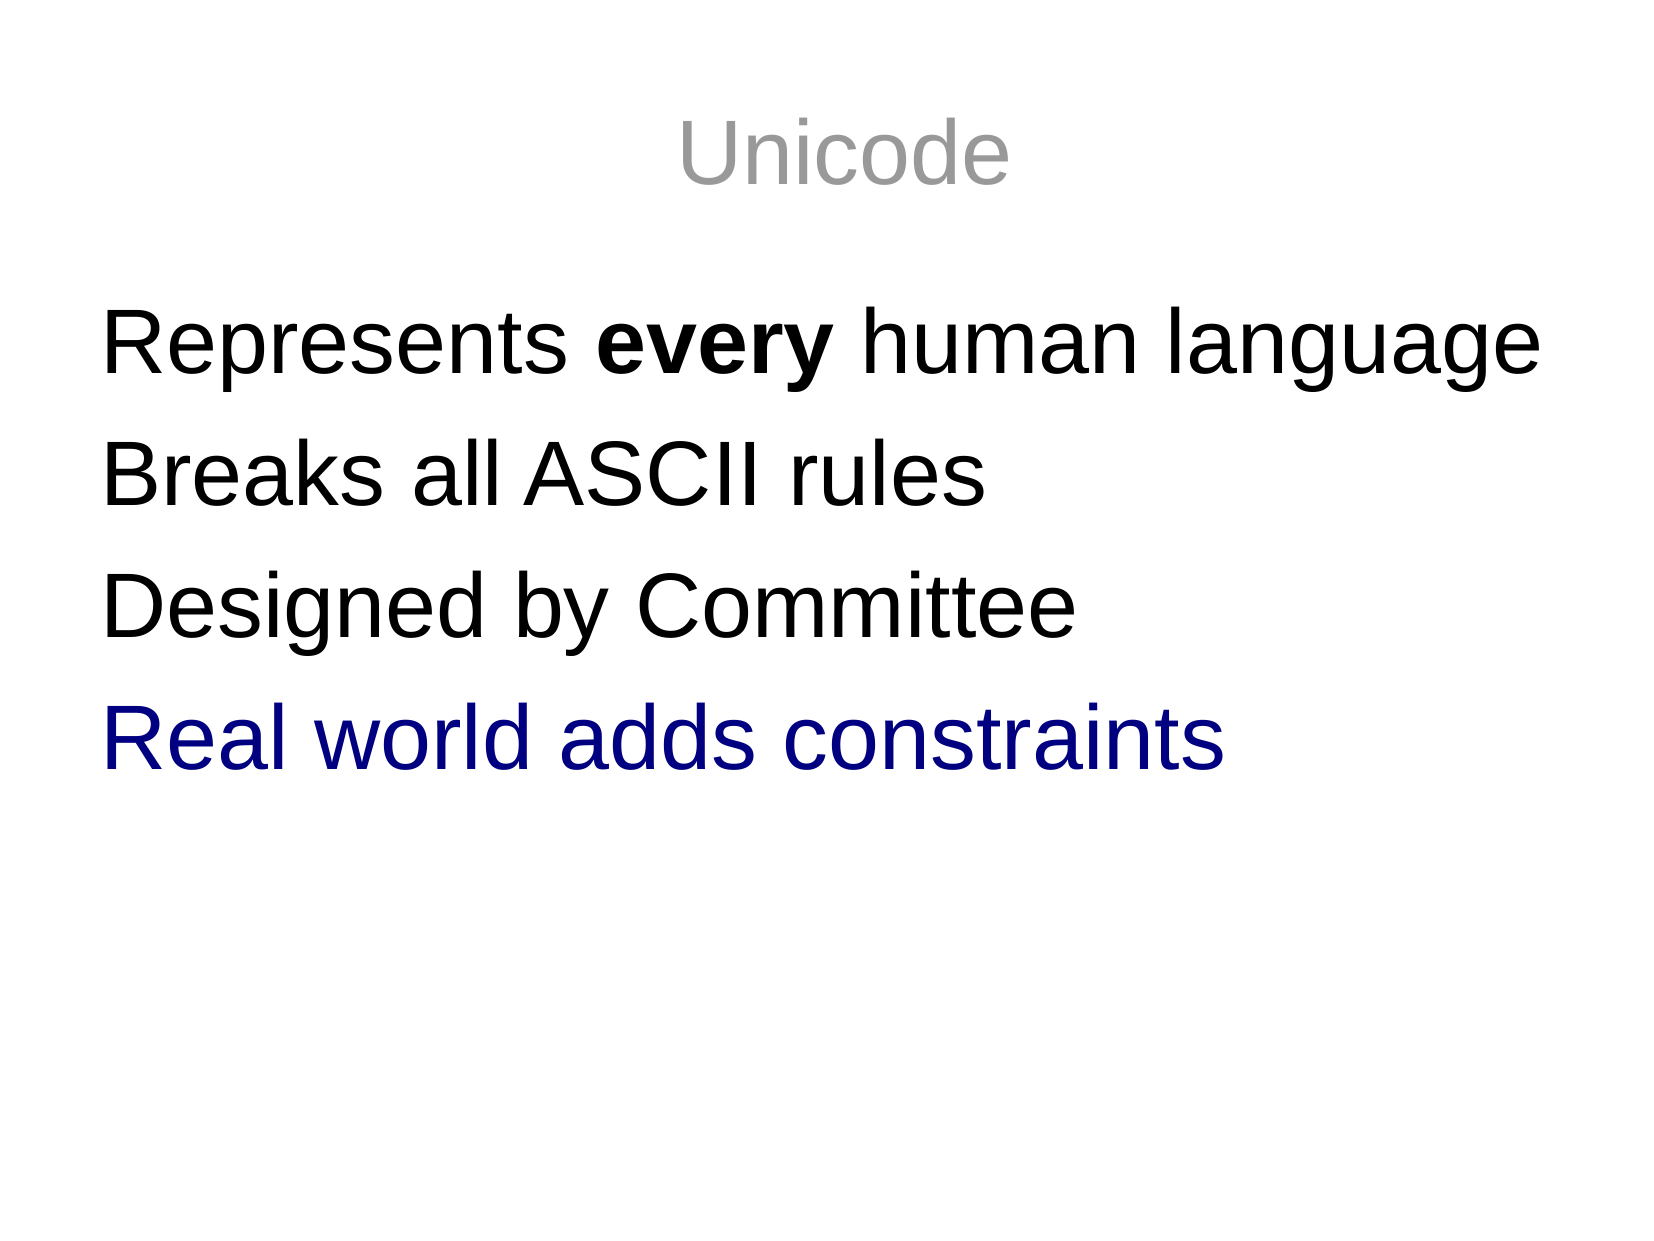

# Unicode
Represents every human language
Breaks all ASCII rules
Designed by Committee
Real world adds constraints